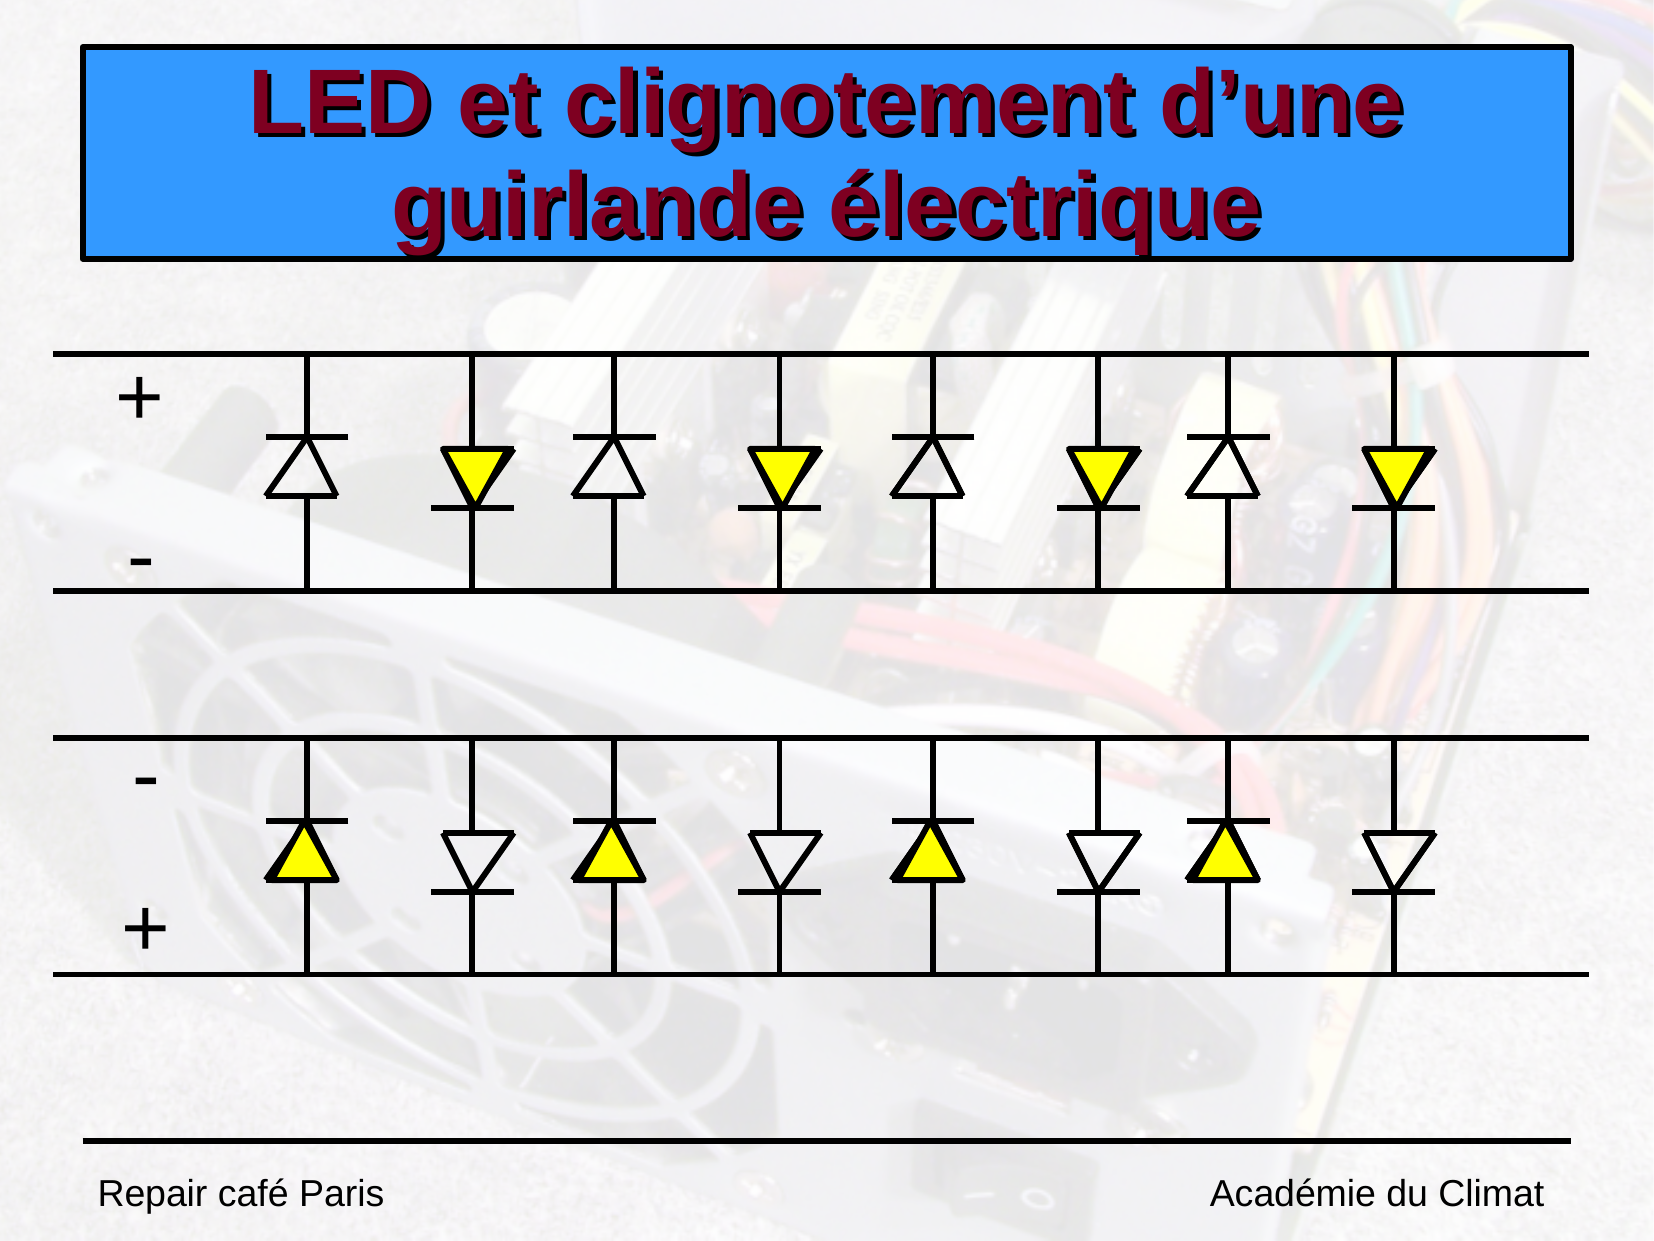

# LED et clignotement d’une guirlande électrique
+
-
-
+
Repair café Paris	Académie du Climat